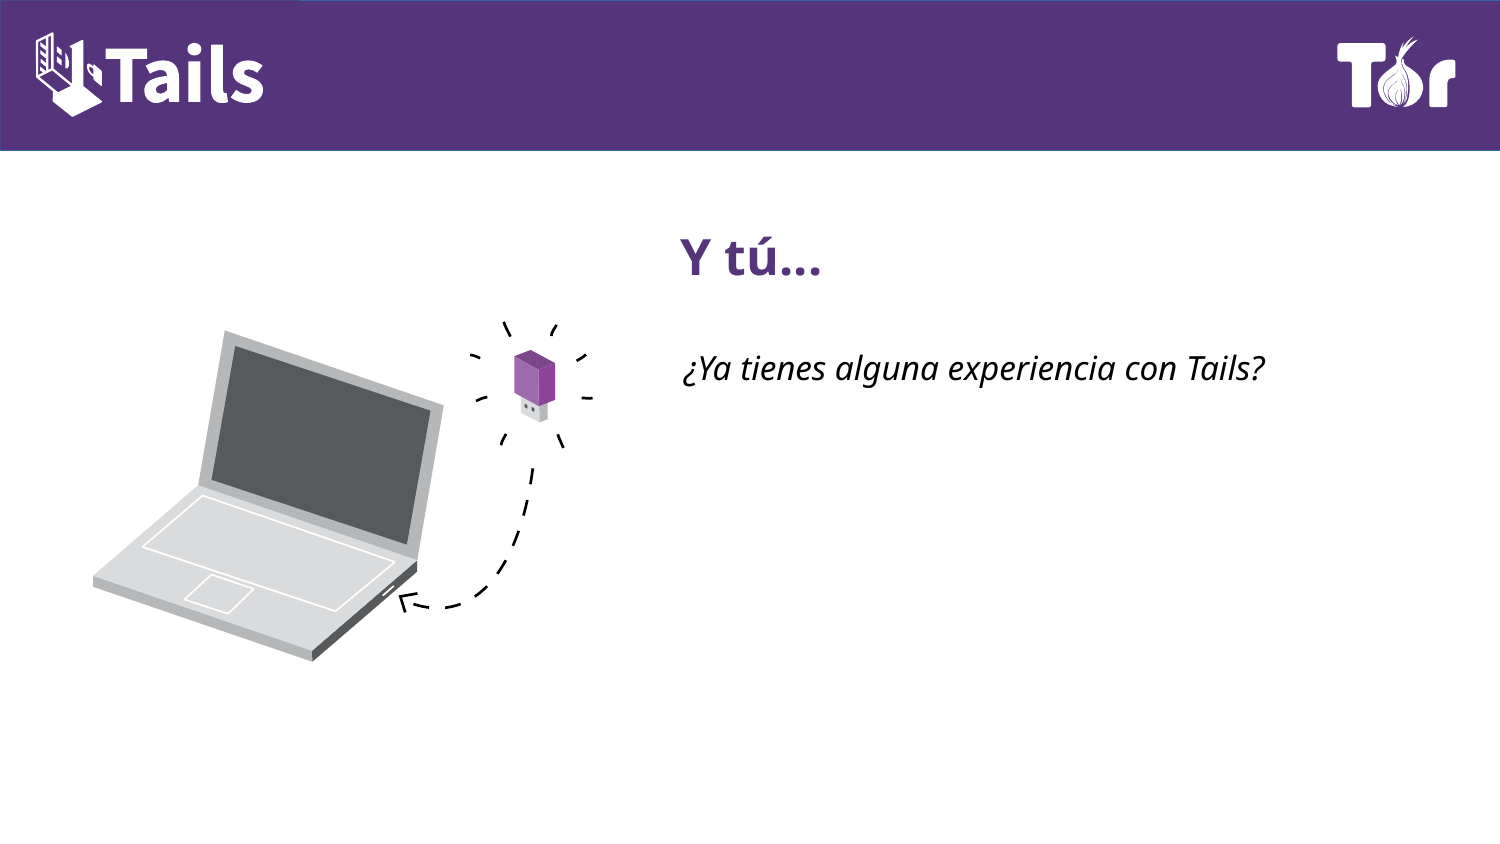

# Y tú...
¿Ya tienes alguna experiencia con Tails?